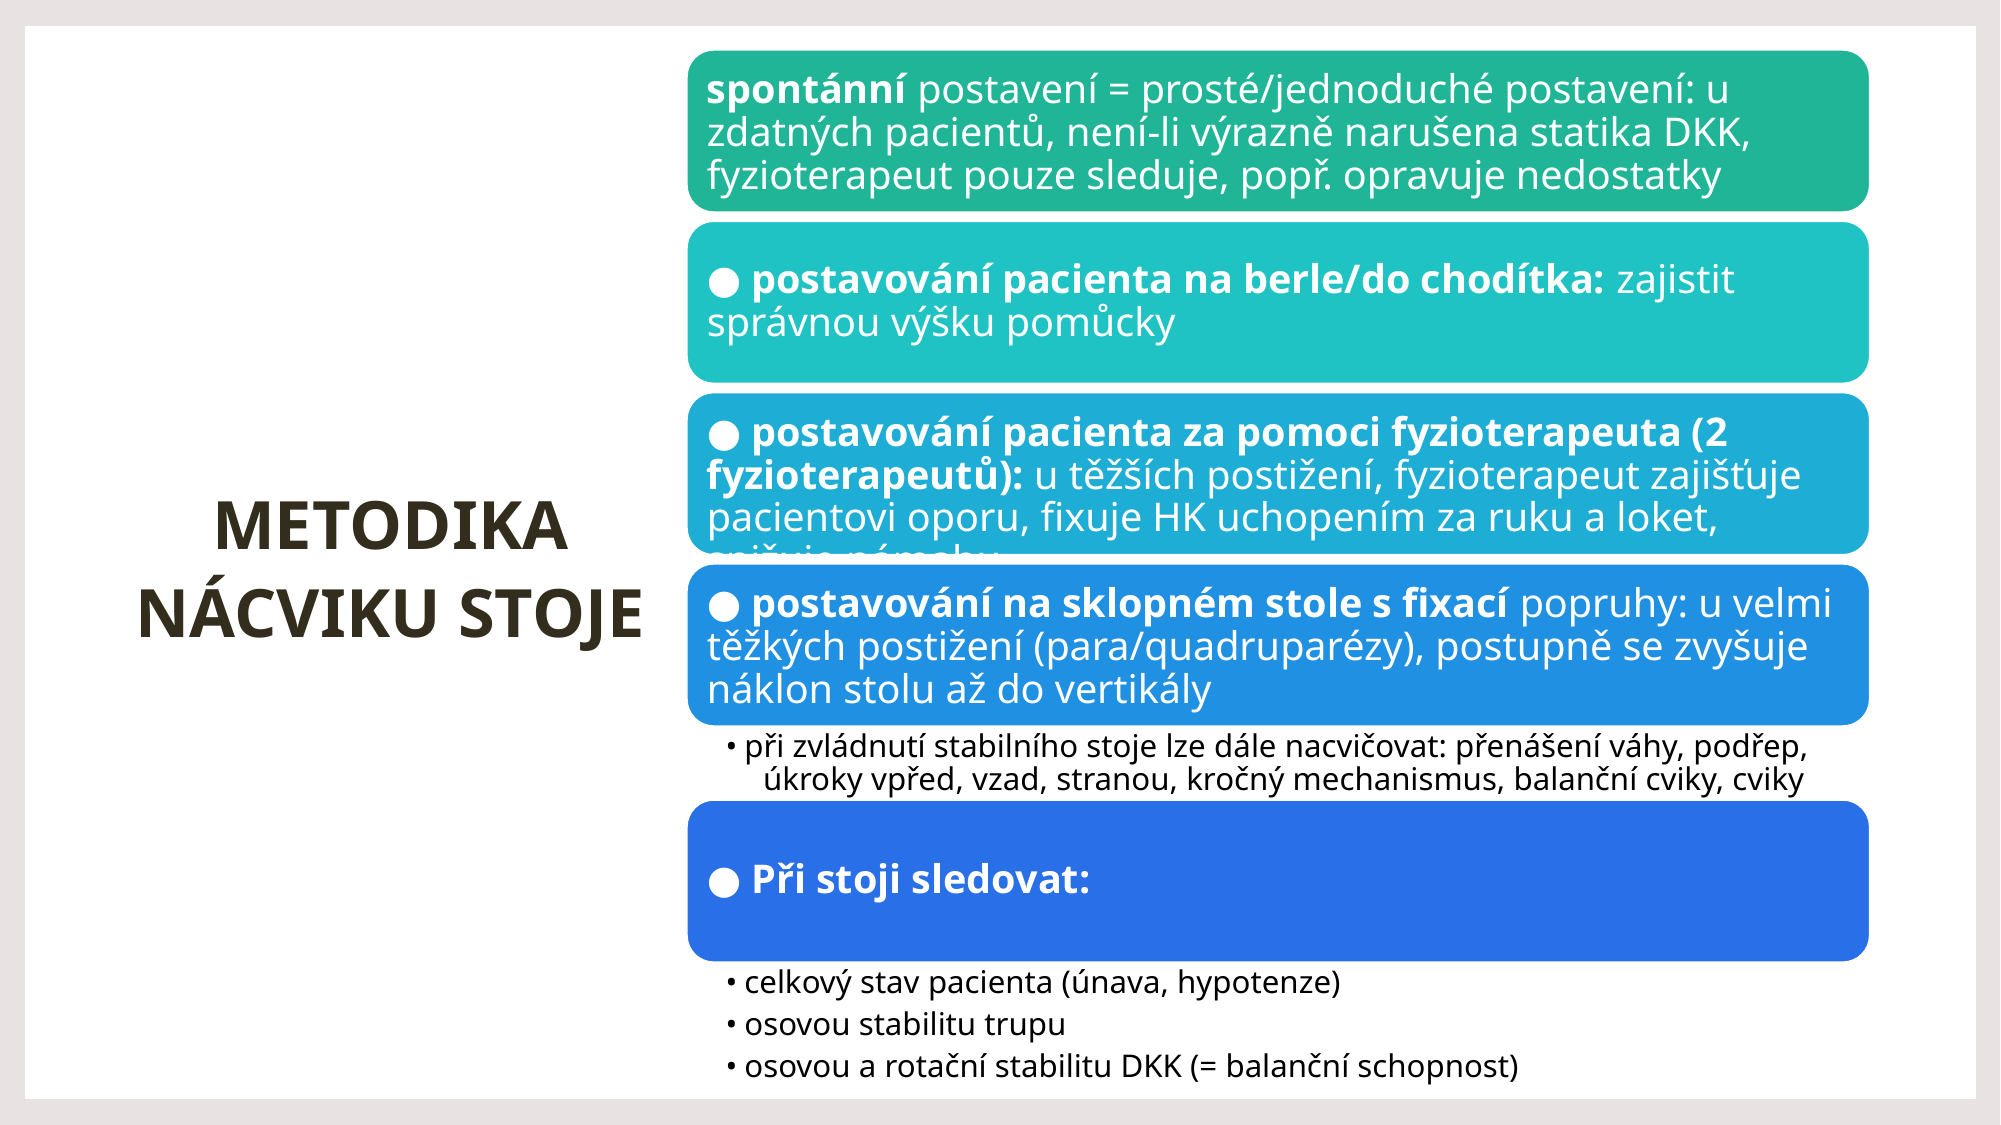

spontánní postavení = prosté/jednoduché postavení: u zdatných pacientů, není-li výrazně narušena statika DKK, fyzioterapeut pouze sleduje, popř. opravuje nedostatky
● postavování pacienta na berle/do chodítka: zajistit správnou výšku pomůcky
● postavování pacienta za pomoci fyzioterapeuta (2 fyzioterapeutů): u těžších postižení, fyzioterapeut zajišťuje pacientovi oporu, fixuje HK uchopením za ruku a loket, snižuje námahu
● postavování na sklopném stole s fixací popruhy: u velmi těžkých postižení (para/quadruparézy), postupně se zvyšuje náklon stolu až do vertikály
při zvládnutí stabilního stoje lze dále nacvičovat: přenášení váhy, podřep, úkroky vpřed, vzad, stranou, kročný mechanismus, balanční cviky, cviky HKK, se zavřením očí
● Při stoji sledovat:
celkový stav pacienta (únava, hypotenze)
osovou stabilitu trupu
osovou a rotační stabilitu DKK (= balanční schopnost)
# METODIKA NÁCVIKU STOJE